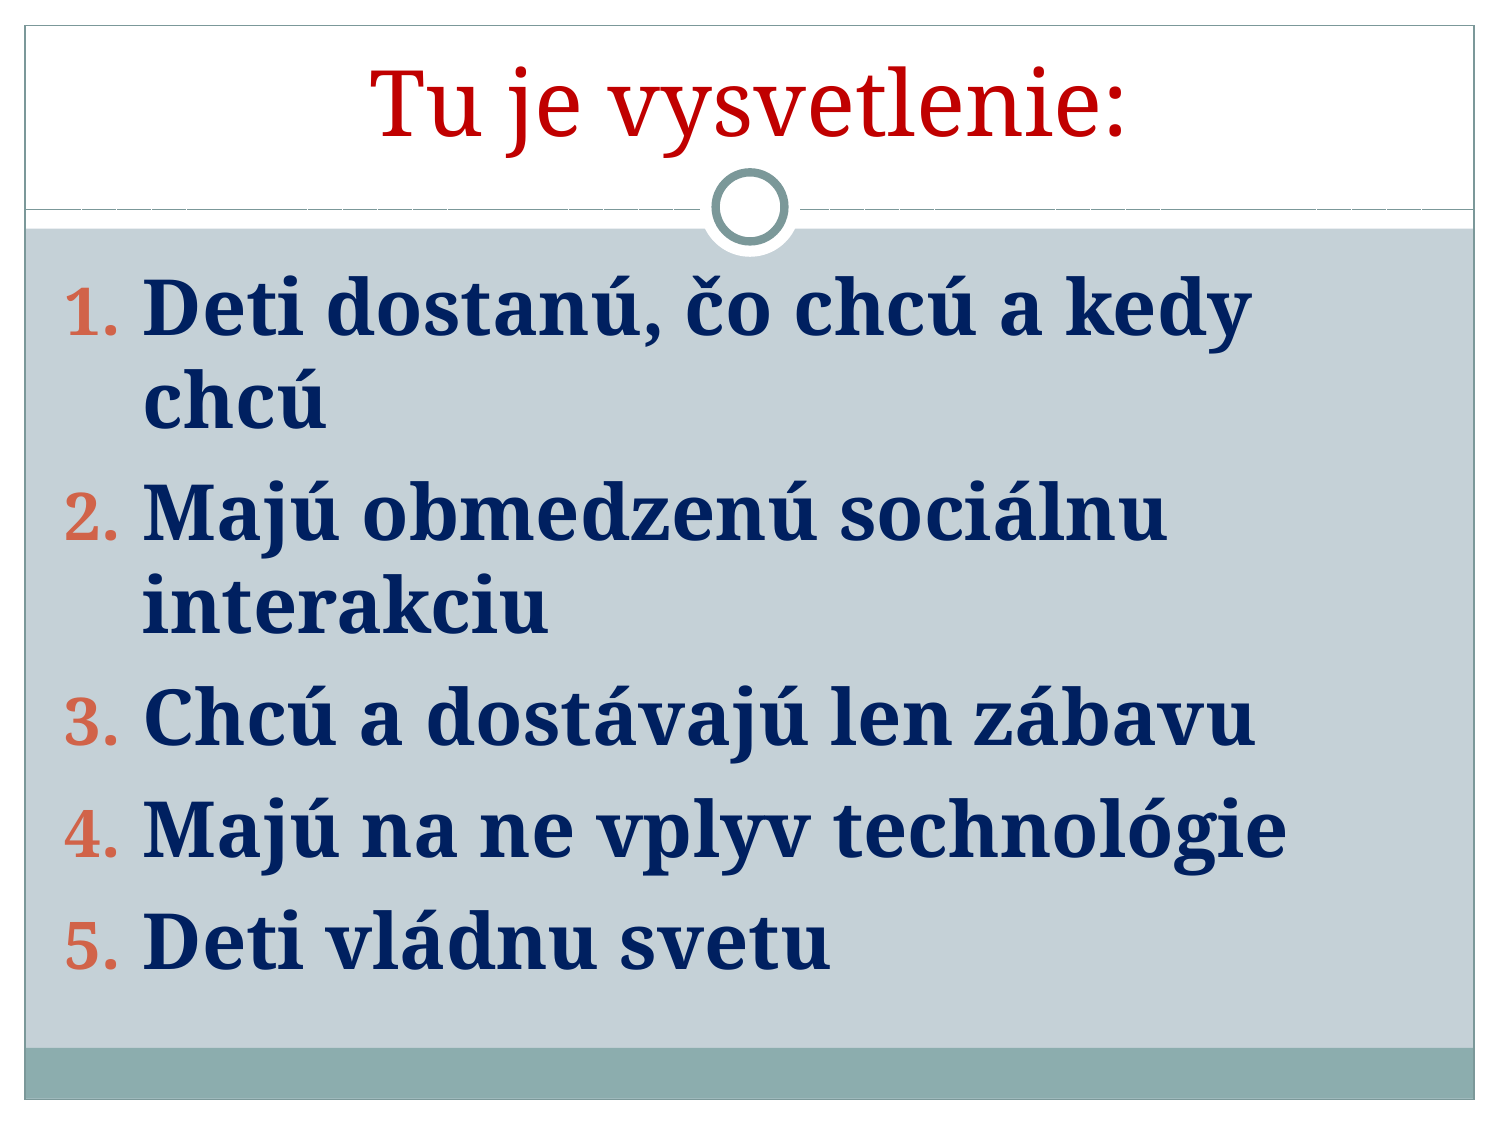

# Tu je vysvetlenie:
Deti dostanú, čo chcú a kedy chcú
Majú obmedzenú sociálnu interakciu
Chcú a dostávajú len zábavu
Majú na ne vplyv technológie
Deti vládnu svetu